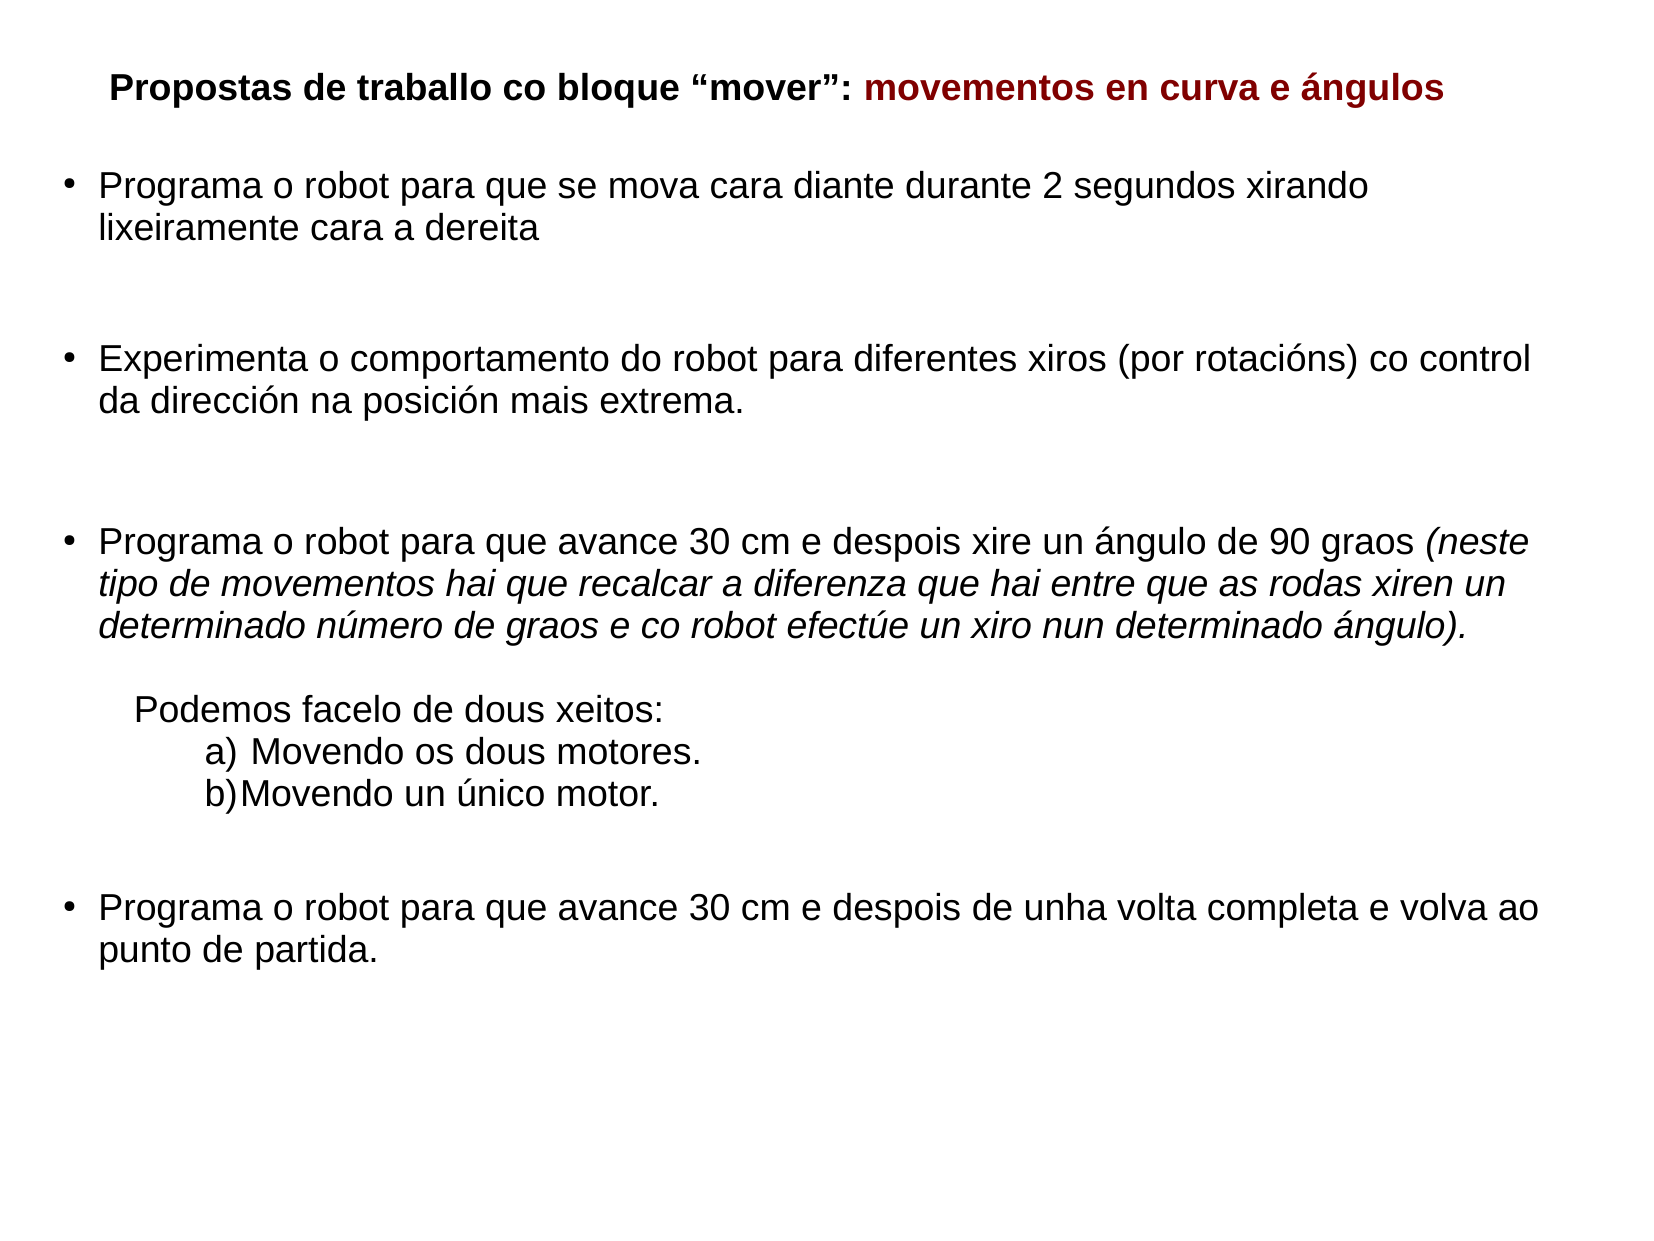

Propostas de traballo co bloque “mover”: movementos en curva e ángulos
Programa o robot para que se mova cara diante durante 2 segundos xirando lixeiramente cara a dereita
Experimenta o comportamento do robot para diferentes xiros (por rotacións) co control da dirección na posición mais extrema.
Programa o robot para que avance 30 cm e despois xire un ángulo de 90 graos (neste tipo de movementos hai que recalcar a diferenza que hai entre que as rodas xiren un determinado número de graos e co robot efectúe un xiro nun determinado ángulo).
Podemos facelo de dous xeitos:
 Movendo os dous motores.
Movendo un único motor.
Programa o robot para que avance 30 cm e despois de unha volta completa e volva ao punto de partida.